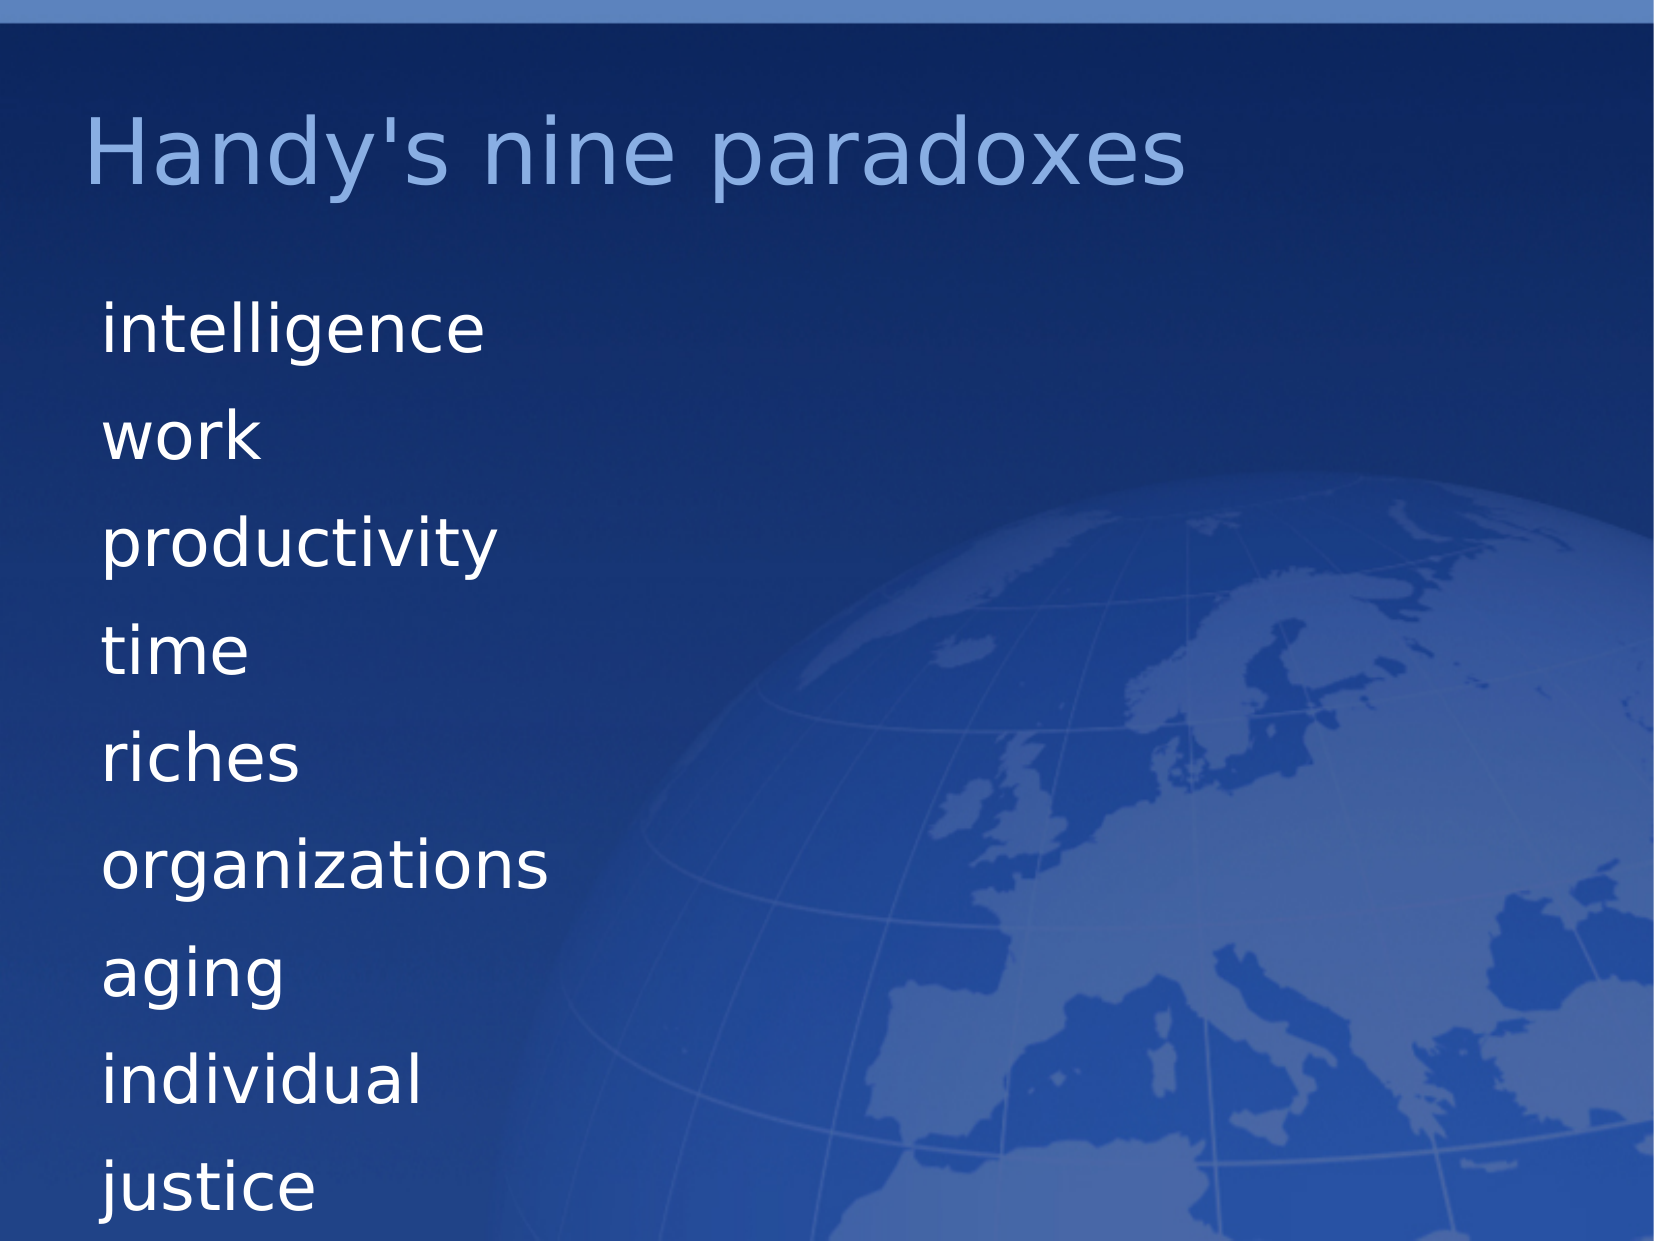

# Handy's nine paradoxes
intelligence
work
productivity
time
riches
organizations
aging
individual
justice